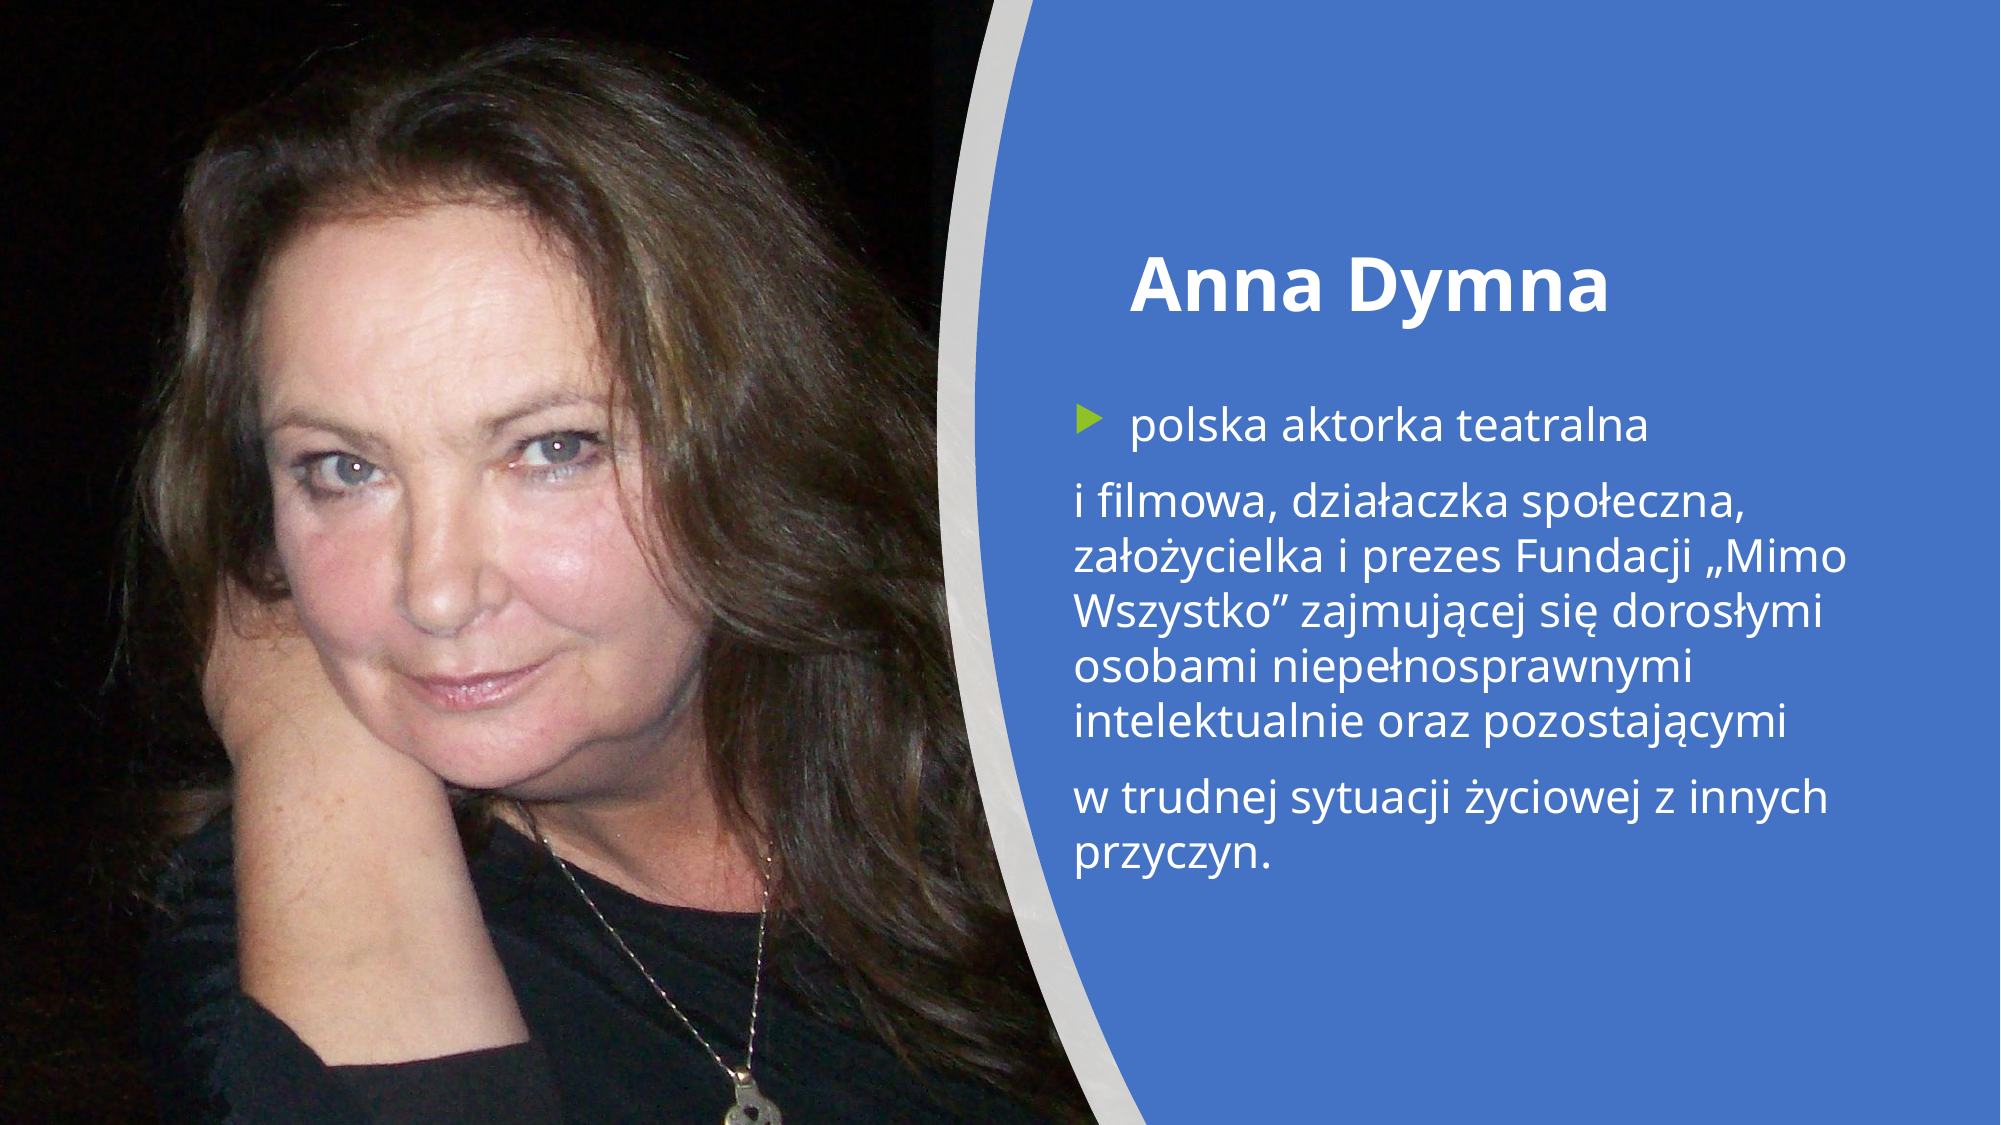

# Anna Dymna
polska aktorka teatralna
i filmowa, działaczka społeczna, założycielka i prezes Fundacji „Mimo Wszystko” zajmującej się dorosłymi osobami niepełnosprawnymi intelektualnie oraz pozostającymi
w trudnej sytuacji życiowej z innych przyczyn.